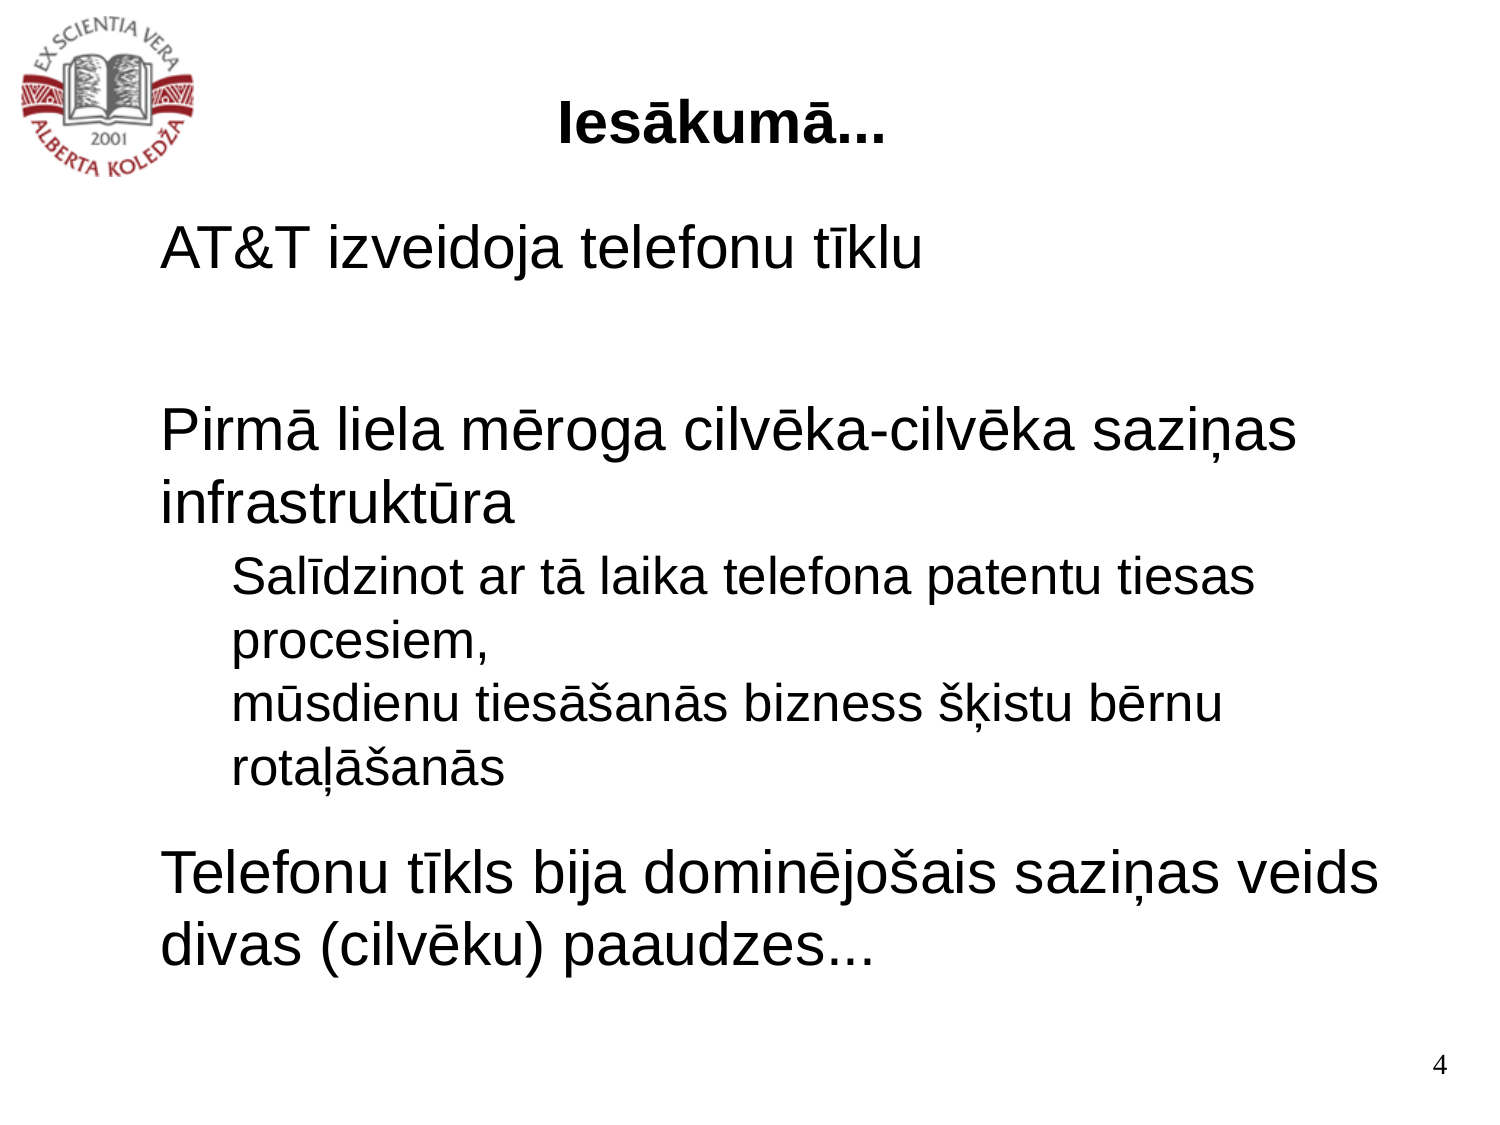

# Iesākumā...
AT&T izveidoja telefonu tīklu
Pirmā liela mēroga cilvēka-cilvēka saziņas infrastruktūra
Salīdzinot ar tā laika telefona patentu tiesas procesiem,
mūsdienu tiesāšanās bizness šķistu bērnu rotaļāšanās
Telefonu tīkls bija dominējošais saziņas veids divas (cilvēku) paaudzes...
4